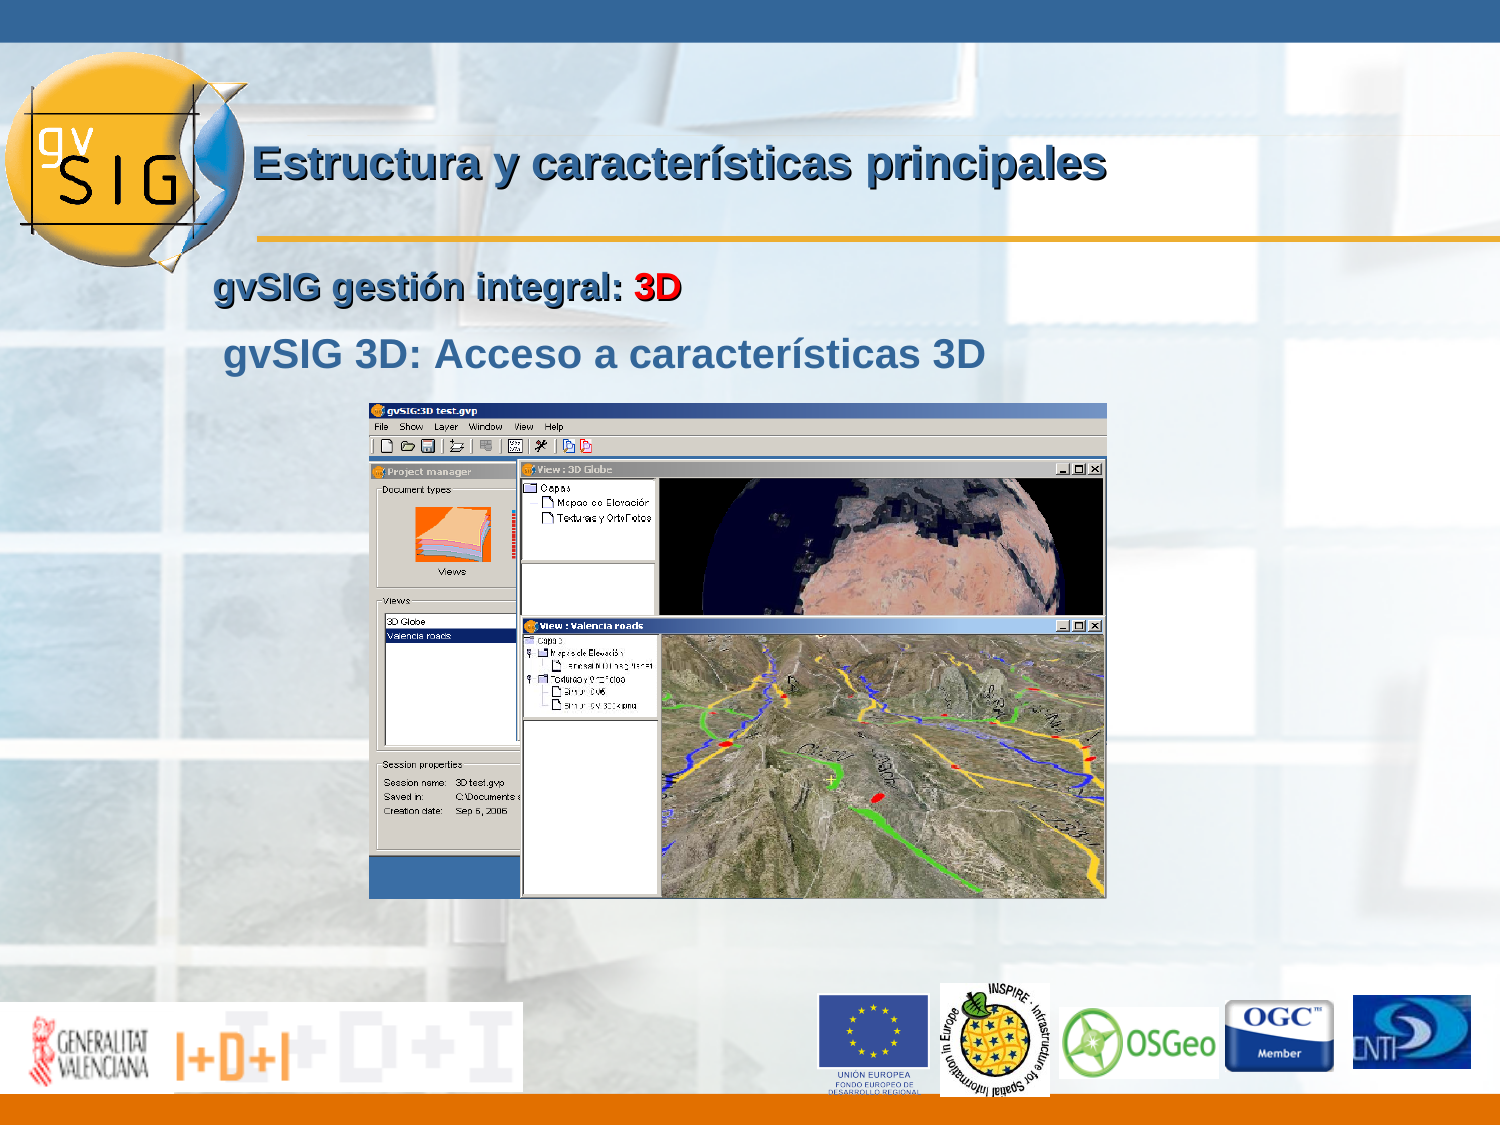

Estructura y características principales
gvSIG gestión integral: 3D
gvSIG 3D: Acceso a características 3D